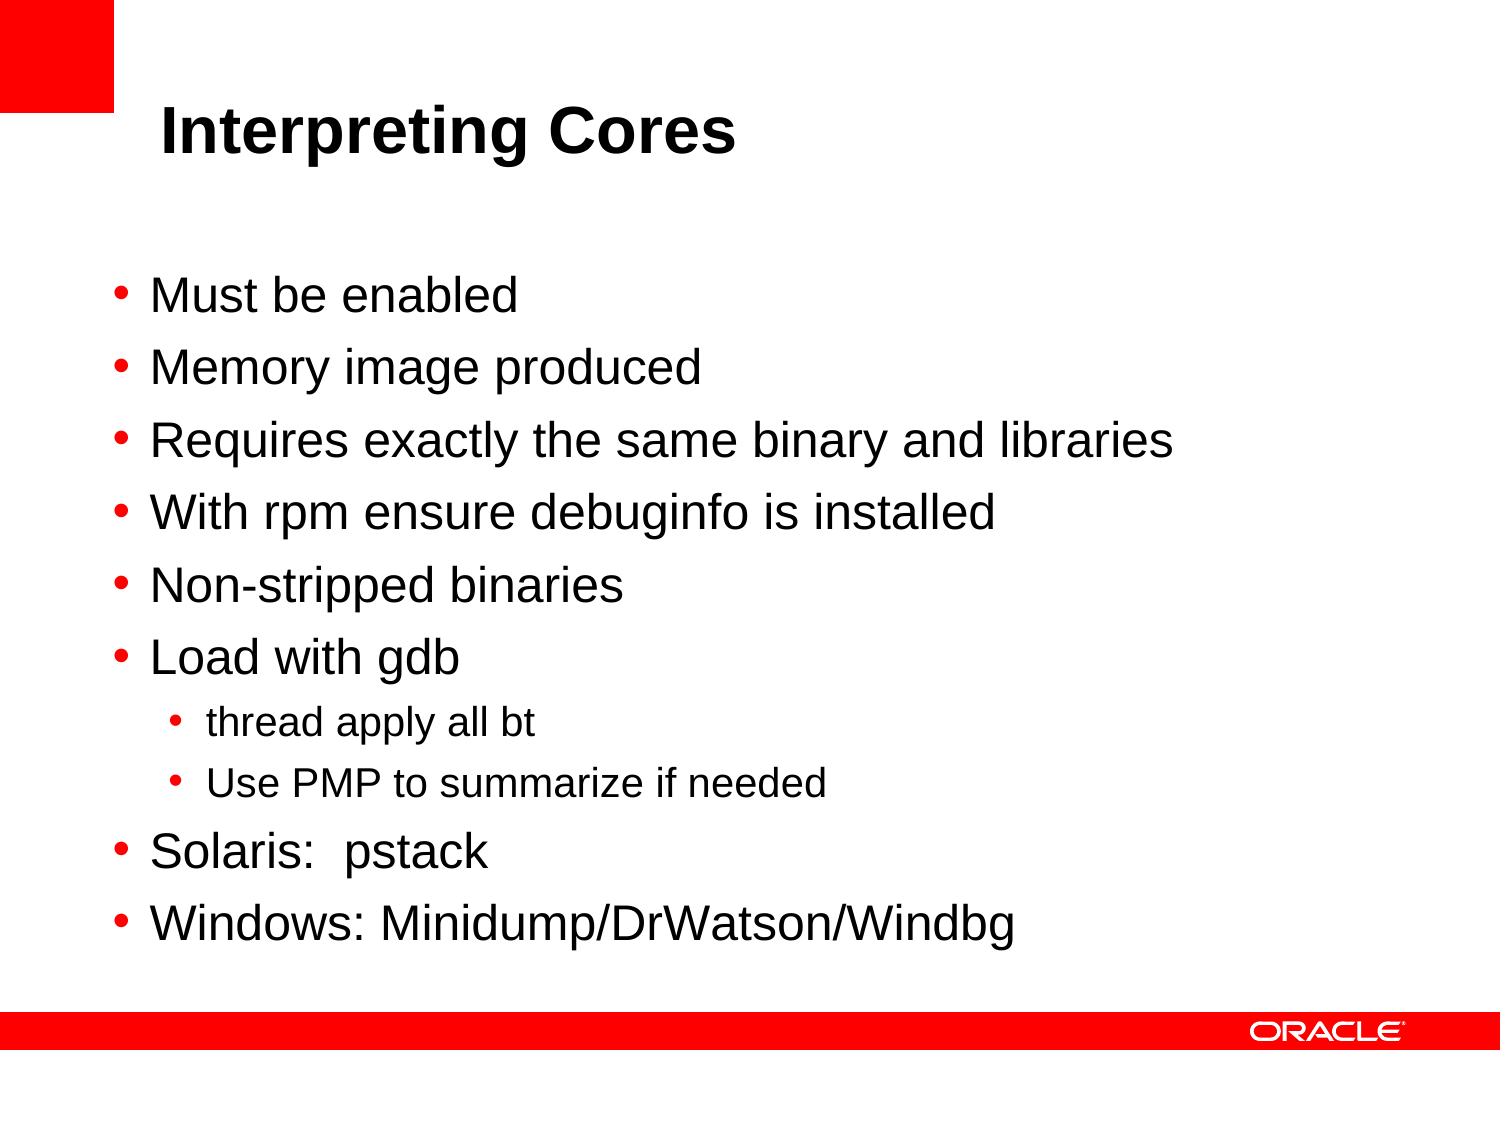

# Interpreting Cores
Must be enabled
Memory image produced
Requires exactly the same binary and libraries
With rpm ensure debuginfo is installed
Non-stripped binaries
Load with gdb
thread apply all bt
Use PMP to summarize if needed
Solaris: pstack
Windows: Minidump/DrWatson/Windbg